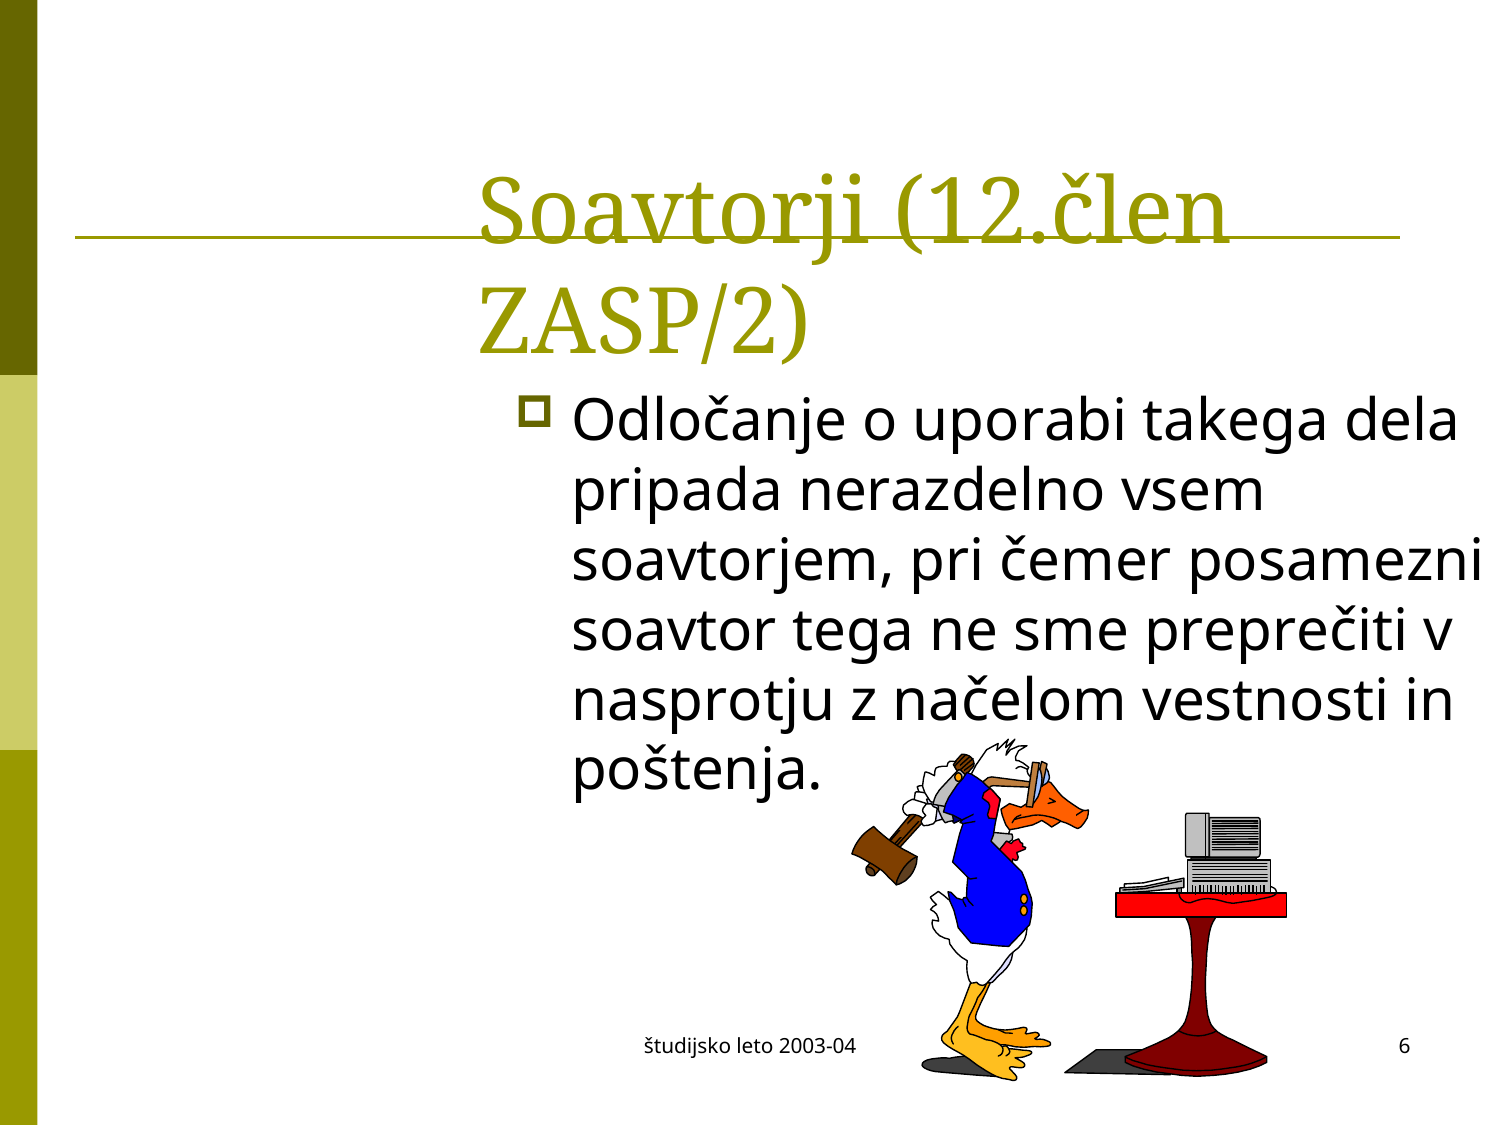

# Soavtorji (12.člen ZASP/2)
Odločanje o uporabi takega dela pripada nerazdelno vsem soavtorjem, pri čemer posamezni soavtor tega ne sme preprečiti v nasprotju z načelom vestnosti in poštenja.
študijsko leto 2003-04